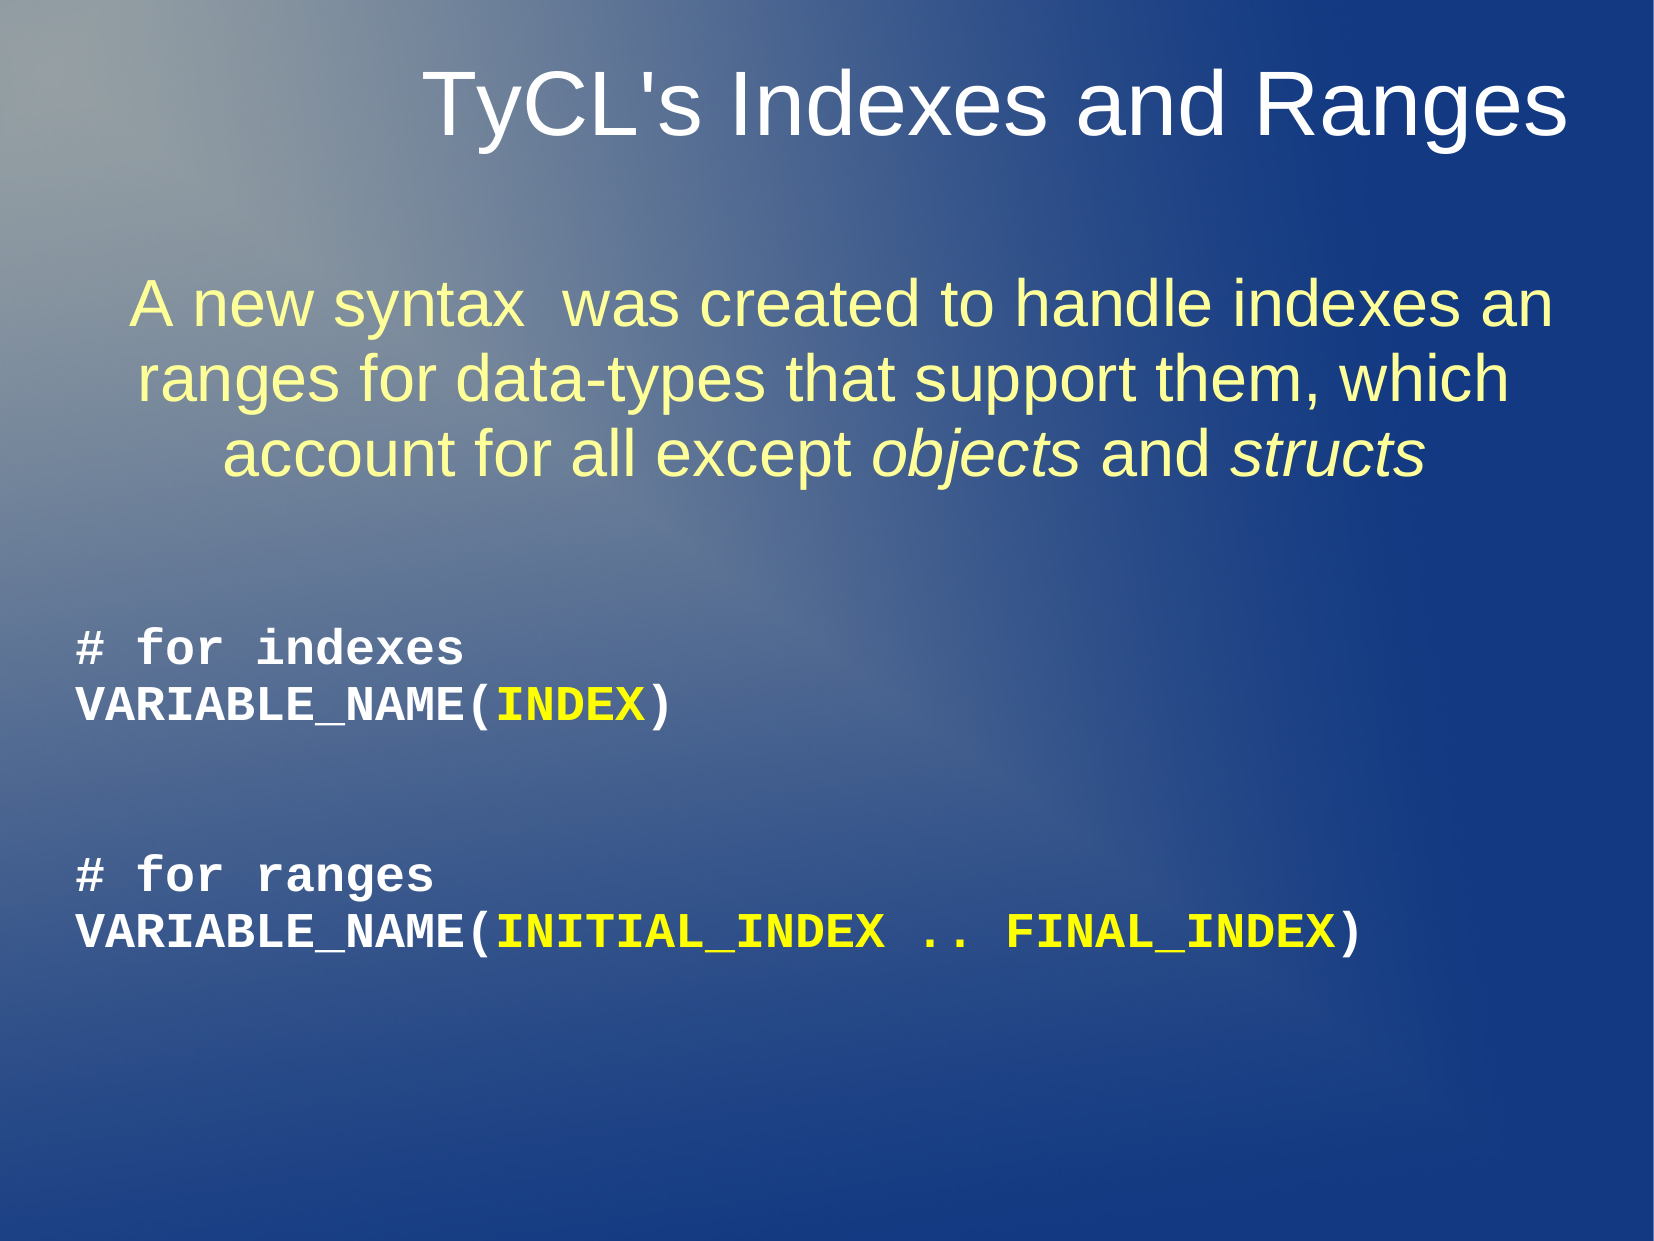

TyCL's Indexes and Ranges
# A new syntax was created to handle indexes an ranges for data-types that support them, which account for all except objects and structs
# for indexes
VARIABLE_NAME(INDEX)
# for ranges
VARIABLE_NAME(INITIAL_INDEX .. FINAL_INDEX)